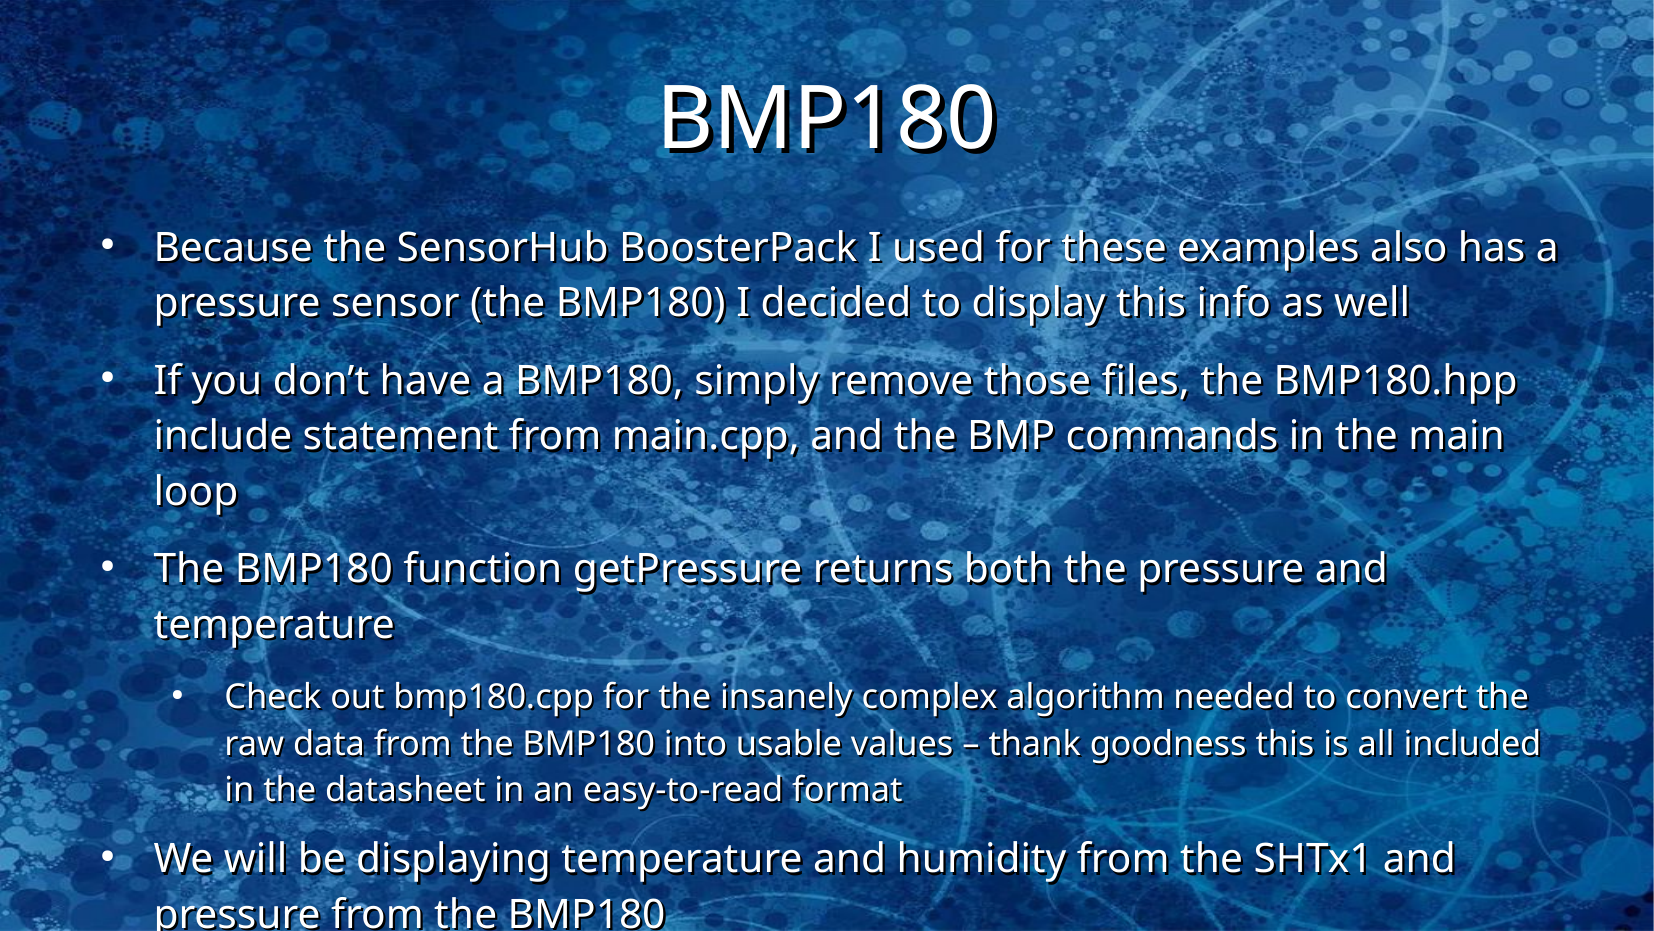

# BMP180
Because the SensorHub BoosterPack I used for these examples also has a pressure sensor (the BMP180) I decided to display this info as well
If you don’t have a BMP180, simply remove those files, the BMP180.hpp include statement from main.cpp, and the BMP commands in the main loop
The BMP180 function getPressure returns both the pressure and temperature
Check out bmp180.cpp for the insanely complex algorithm needed to convert the raw data from the BMP180 into usable values – thank goodness this is all included in the datasheet in an easy-to-read format
We will be displaying temperature and humidity from the SHTx1 and pressure from the BMP180